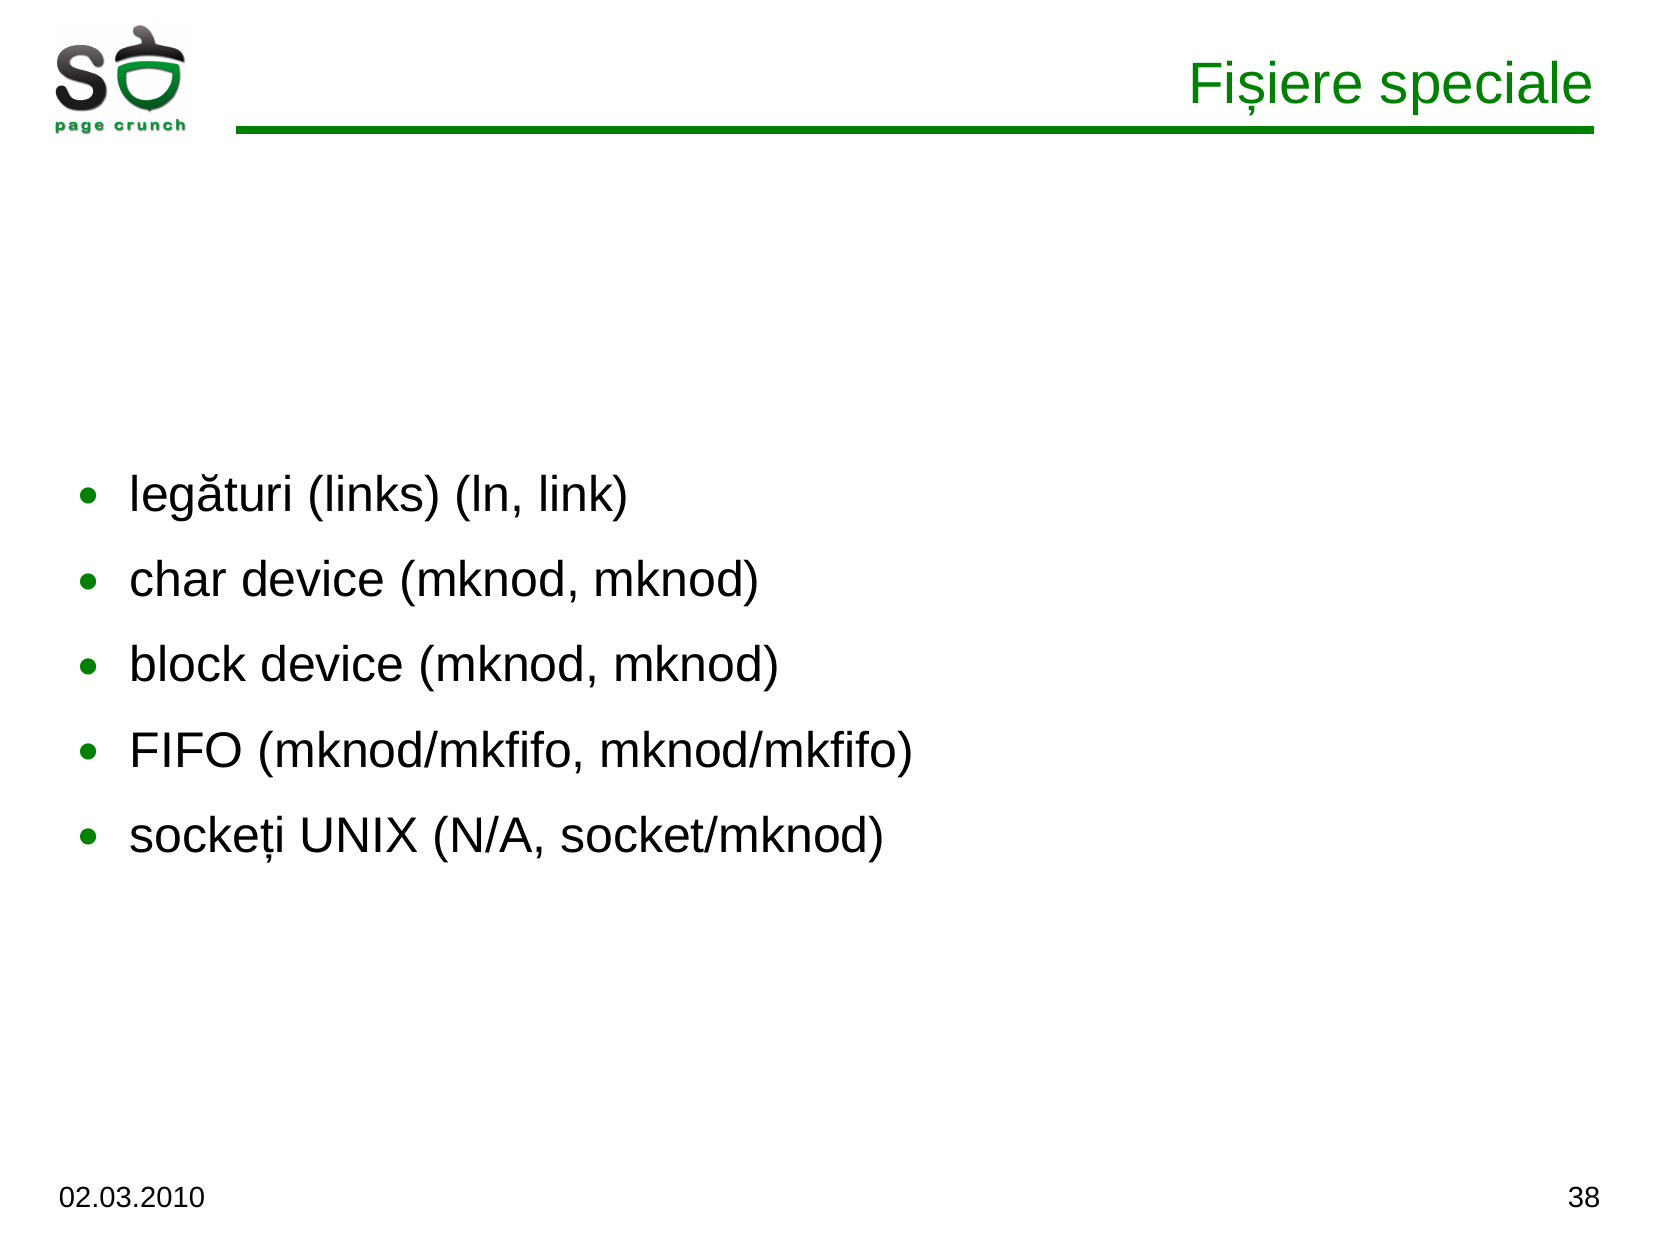

# Fișiere speciale
legături (links) (ln, link)
char device (mknod, mknod)
block device (mknod, mknod)
FIFO (mknod/mkfifo, mknod/mkfifo)
sockeți UNIX (N/A, socket/mknod)
02.03.2010
38